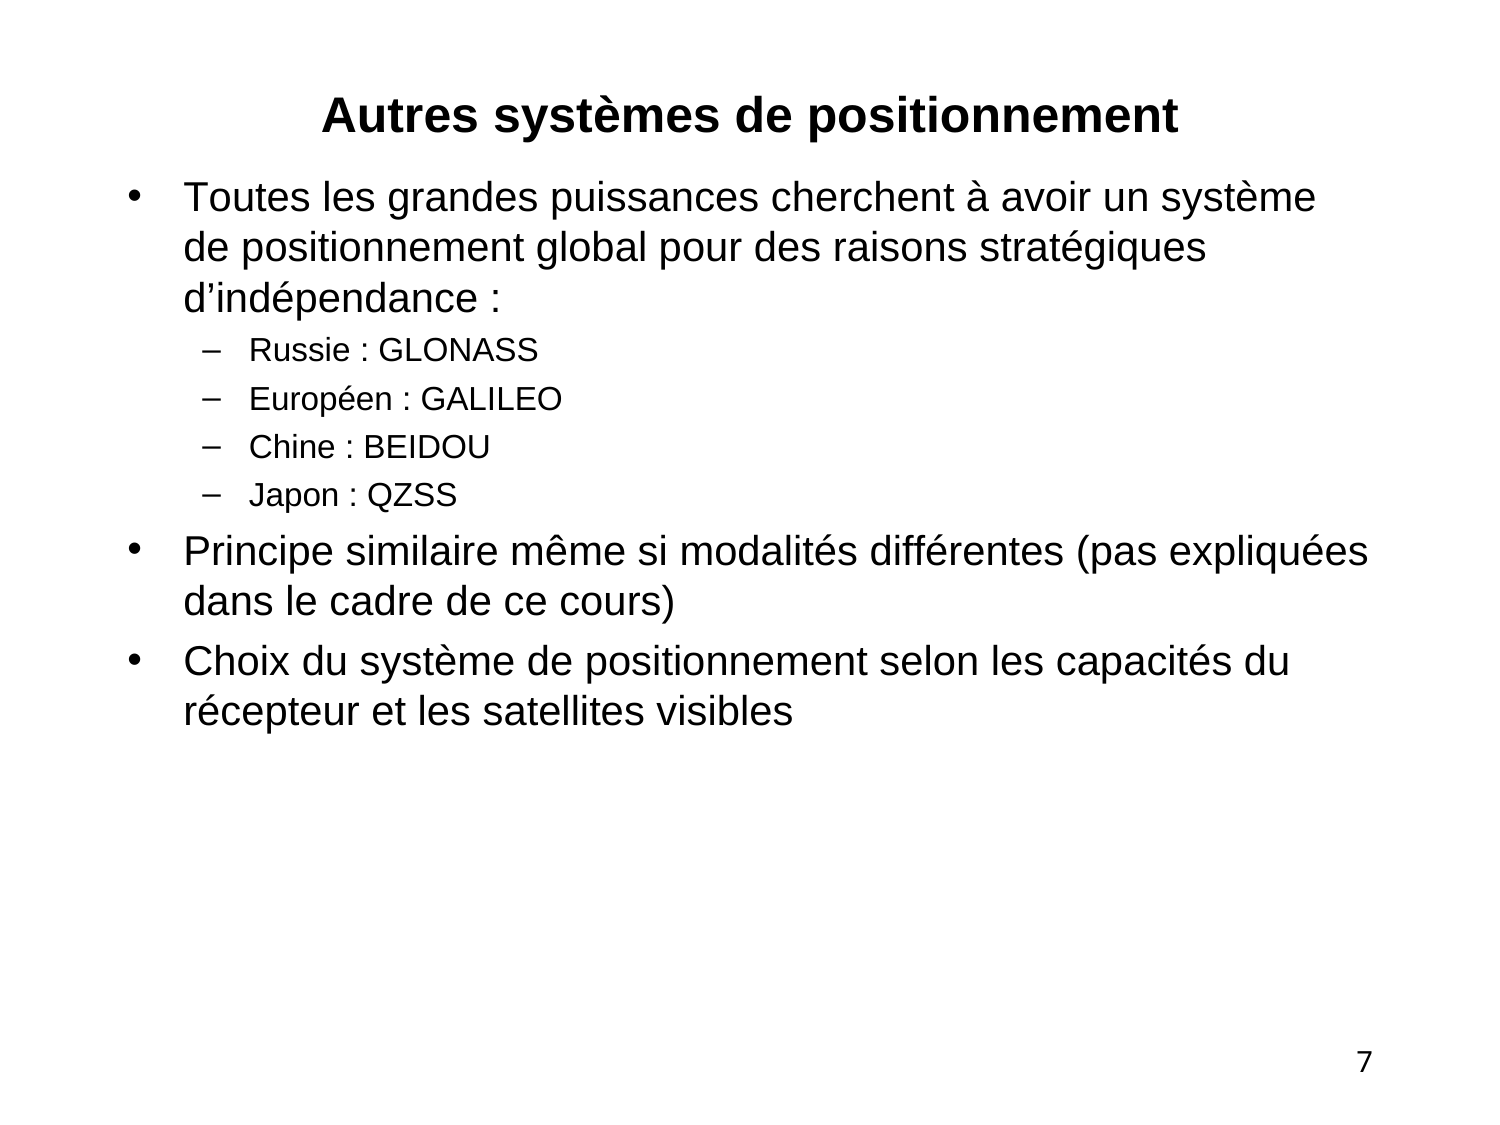

# Autres systèmes de positionnement
Toutes les grandes puissances cherchent à avoir un système de positionnement global pour des raisons stratégiques d’indépendance :
Russie : GLONASS
Européen : GALILEO
Chine : BEIDOU
Japon : QZSS
Principe similaire même si modalités différentes (pas expliquées dans le cadre de ce cours)
Choix du système de positionnement selon les capacités du récepteur et les satellites visibles
7
7